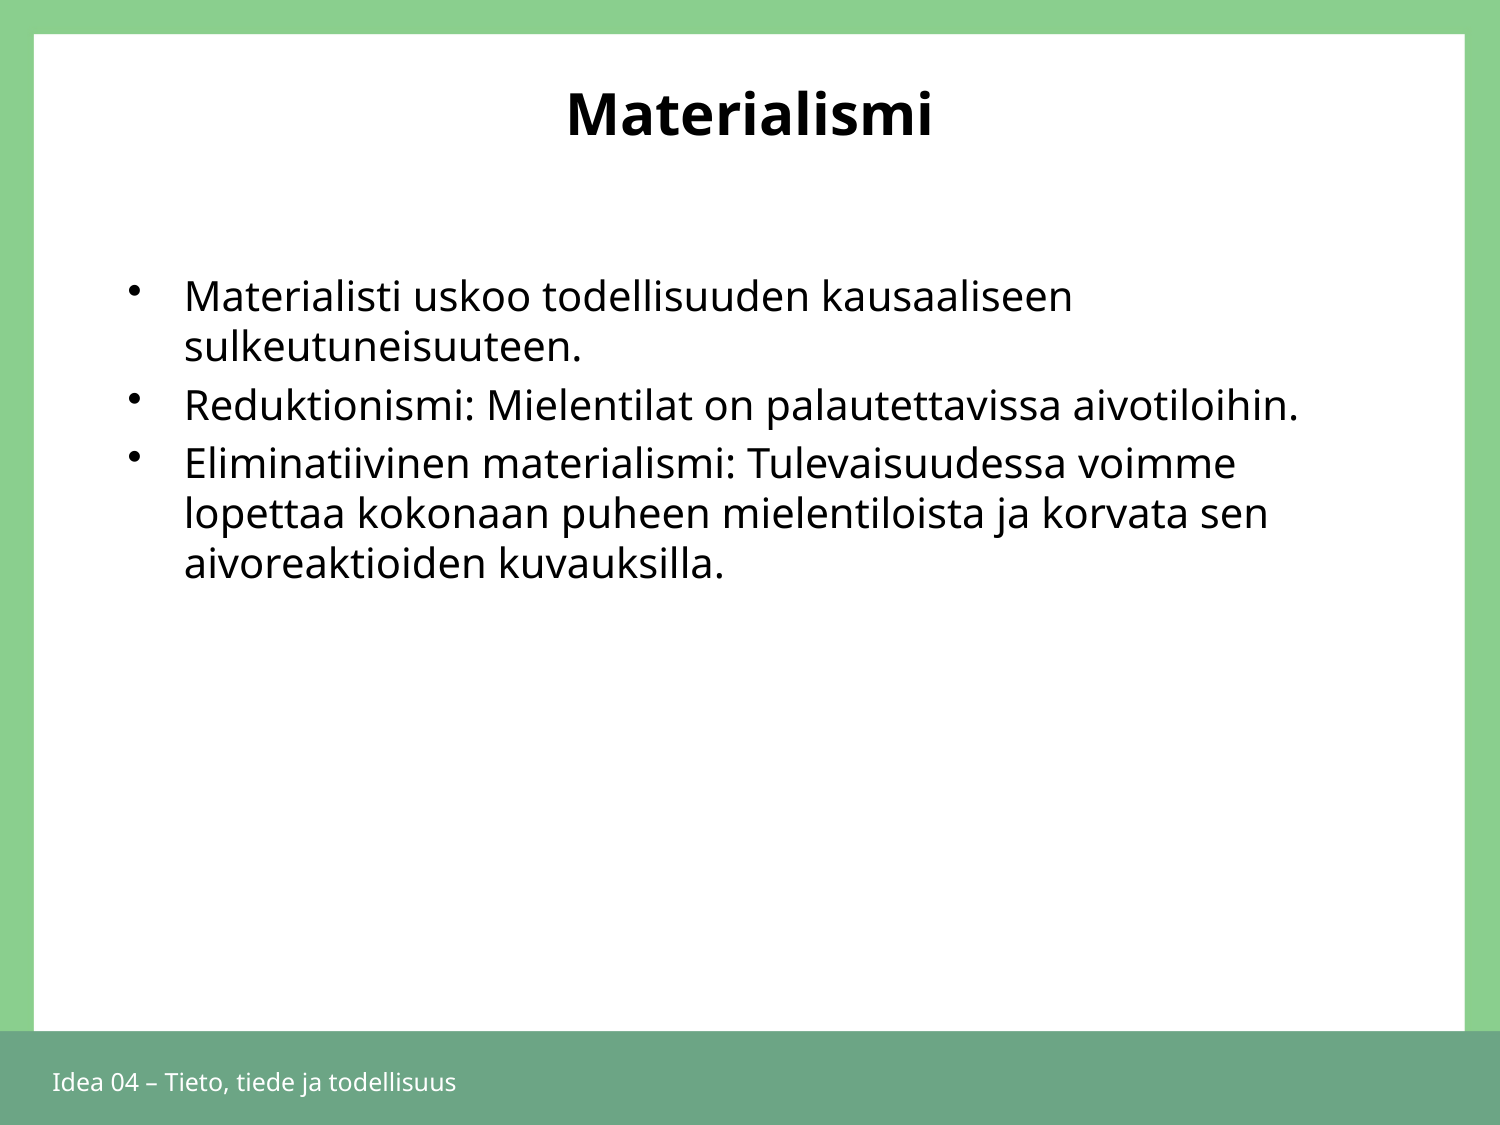

# Materialismi
Materialisti uskoo todellisuuden kausaaliseen sulkeutuneisuuteen.
Reduktionismi: Mielentilat on palautettavissa aivotiloihin.
Eliminatiivinen materialismi: Tulevaisuudessa voimme lopettaa kokonaan puheen mielentiloista ja korvata sen aivoreaktioiden kuvauksilla.